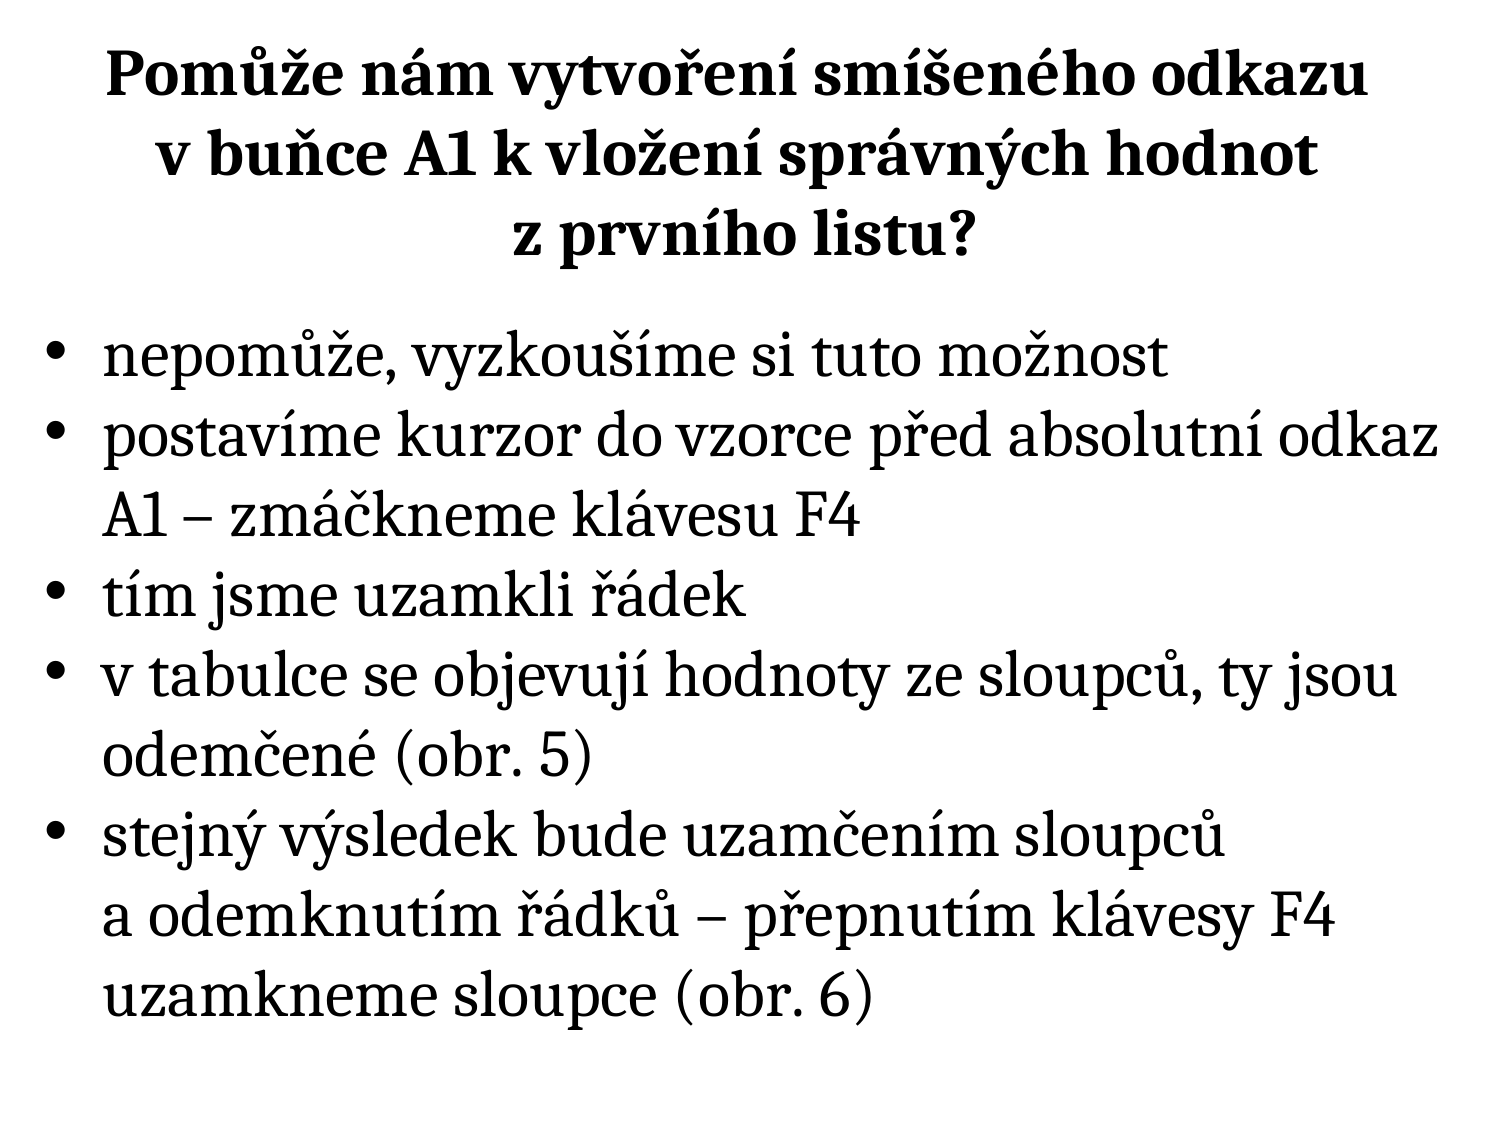

# Pomůže nám vytvoření smíšeného odkazu v buňce A1 k vložení správných hodnot z prvního listu?
nepomůže, vyzkoušíme si tuto možnost
postavíme kurzor do vzorce před absolutní odkaz A1 – zmáčkneme klávesu F4
tím jsme uzamkli řádek
v tabulce se objevují hodnoty ze sloupců, ty jsou odemčené (obr. 5)
stejný výsledek bude uzamčením sloupců
a odemknutím řádků – přepnutím klávesy F4 uzamkneme sloupce (obr. 6)